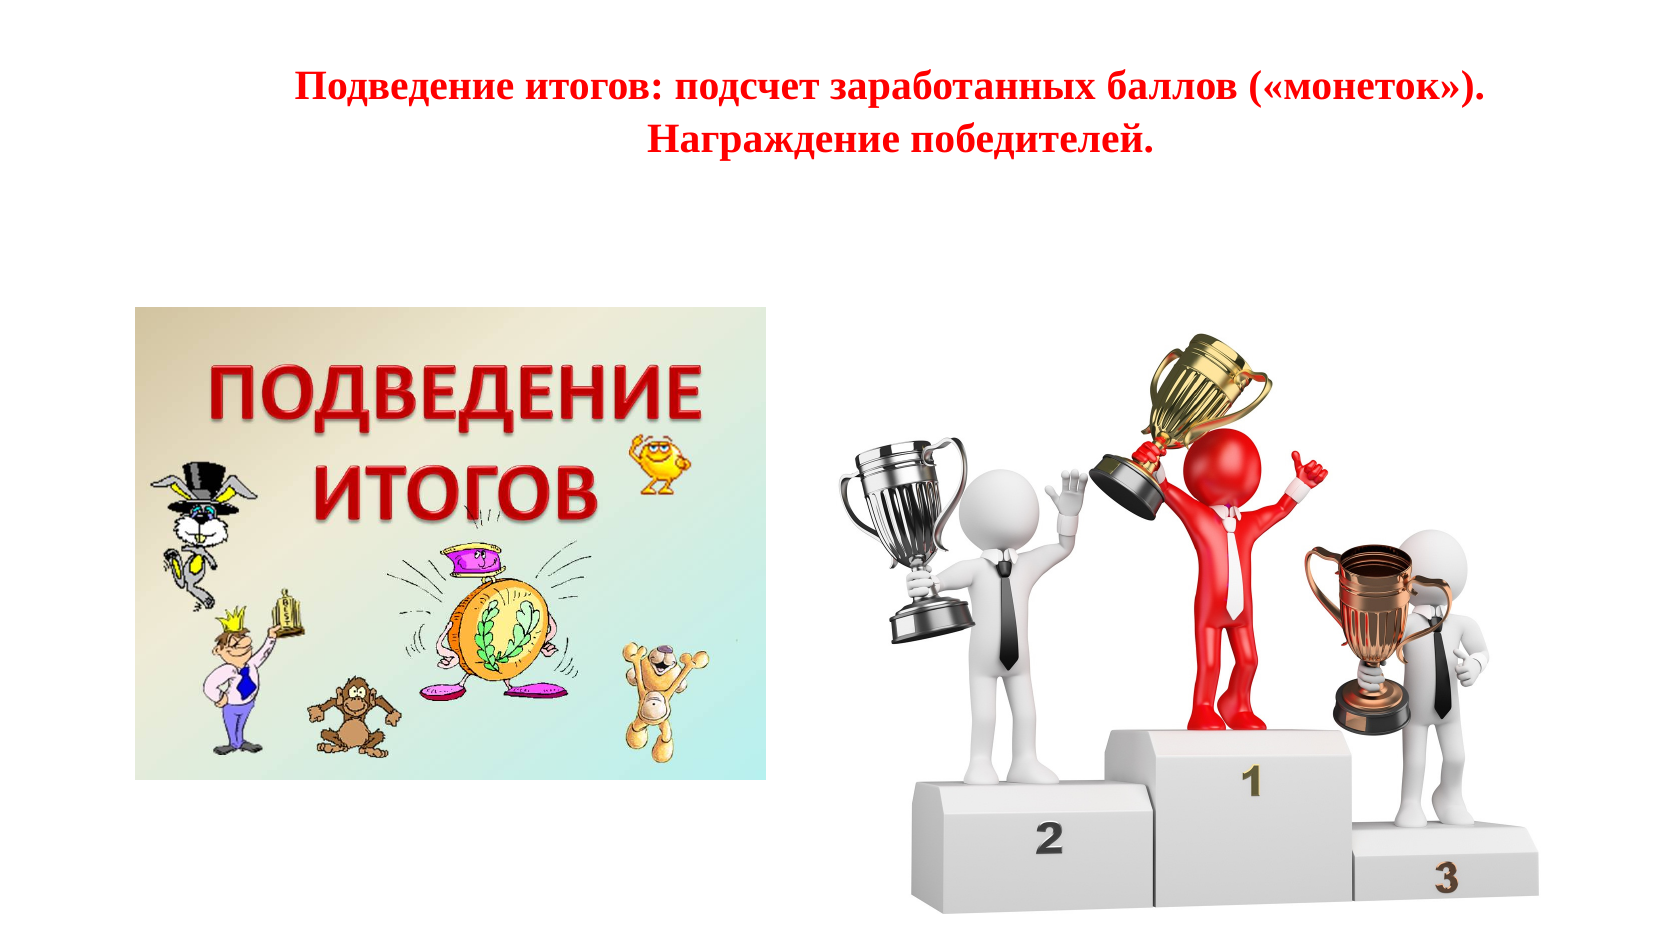

#
Подведение итогов: подсчет заработанных баллов («монеток»).
Награждение победителей.